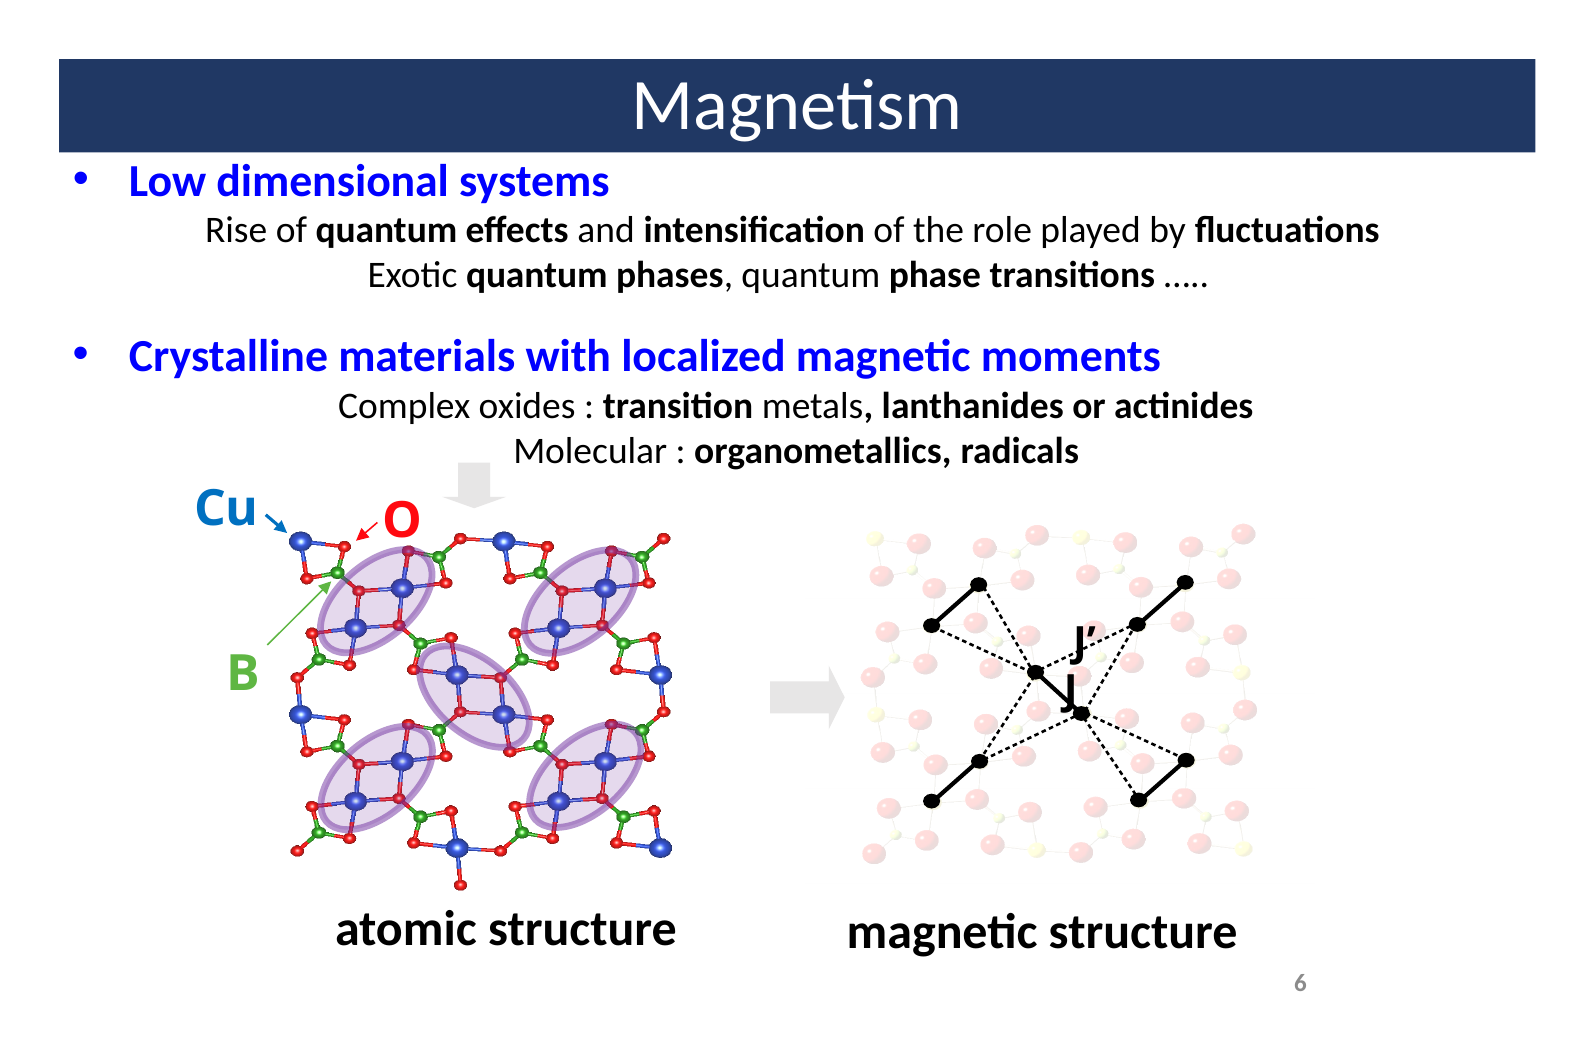

# Magnetism
Low dimensional systems
Rise of quantum effects and intensification of the role played by fluctuations
Exotic quantum phases, quantum phase transitions …..
Crystalline materials with localized magnetic moments
Complex oxides : transition metals, lanthanides or actinides
Molecular : organometallics, radicals
Cu
O
B
atomic structure
J’
J
magnetic structure